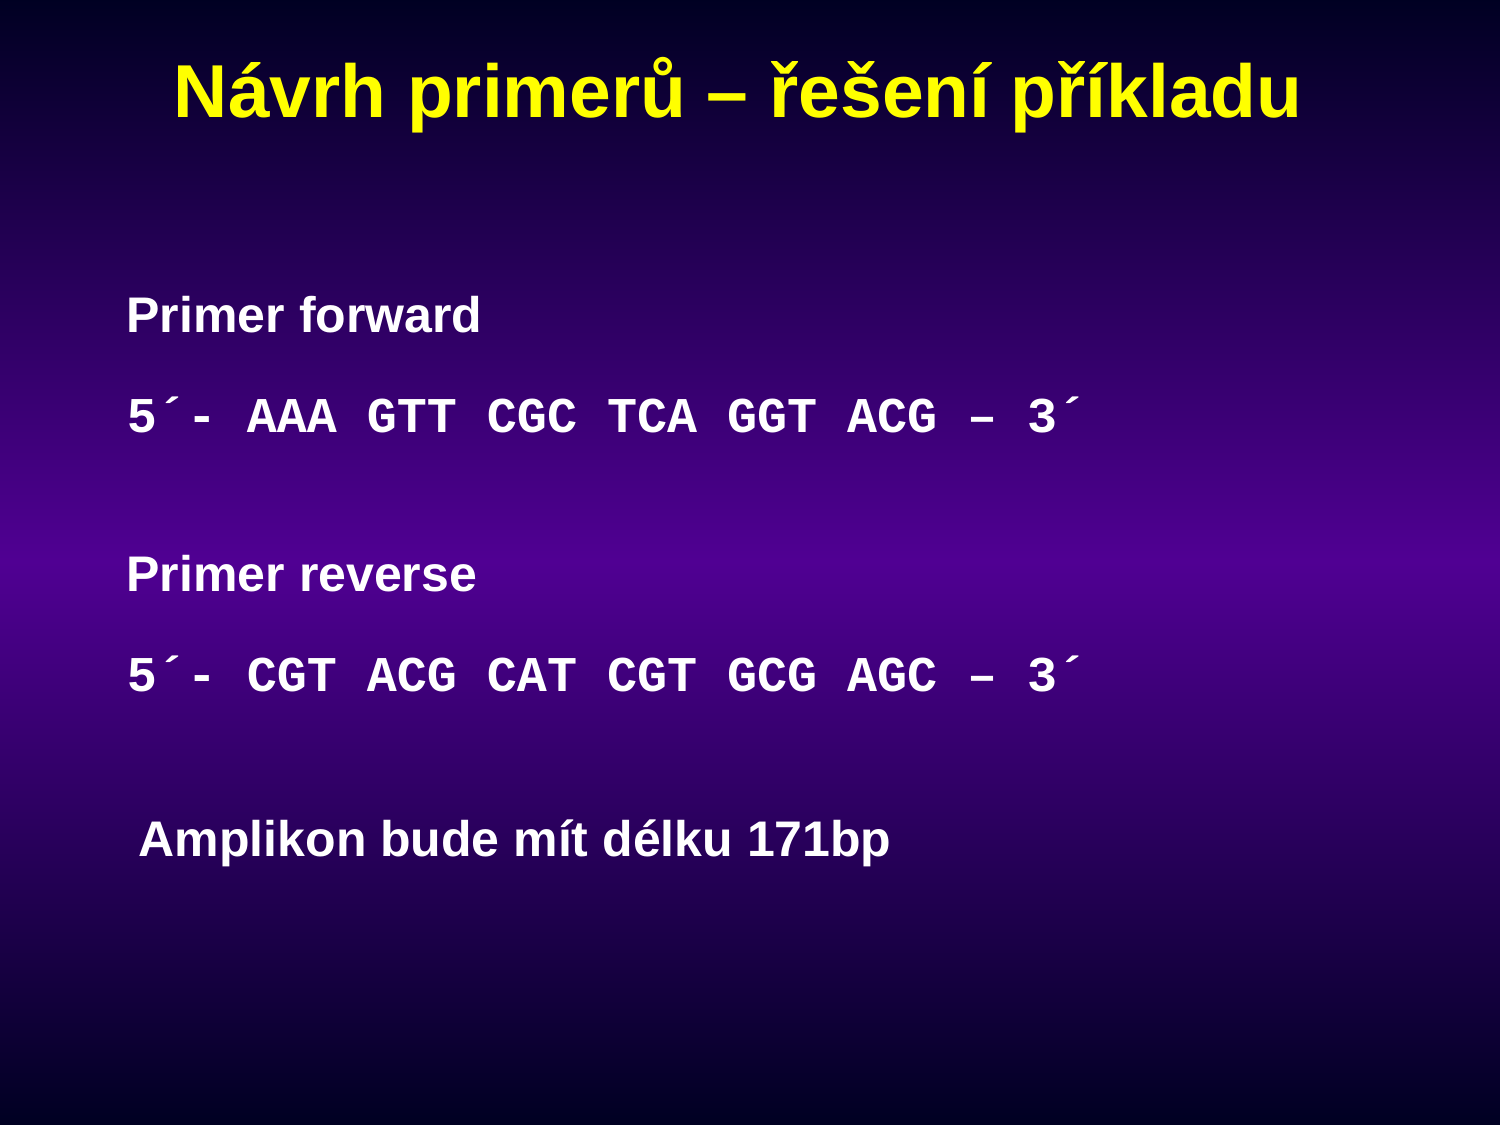

# Návrh primerů – řešení příkladu
Primer forward
5´- AAA GTT CGC TCA GGT ACG – 3´
Primer reverse
5´- CGT ACG CAT CGT GCG AGC – 3´
Amplikon bude mít délku 171bp